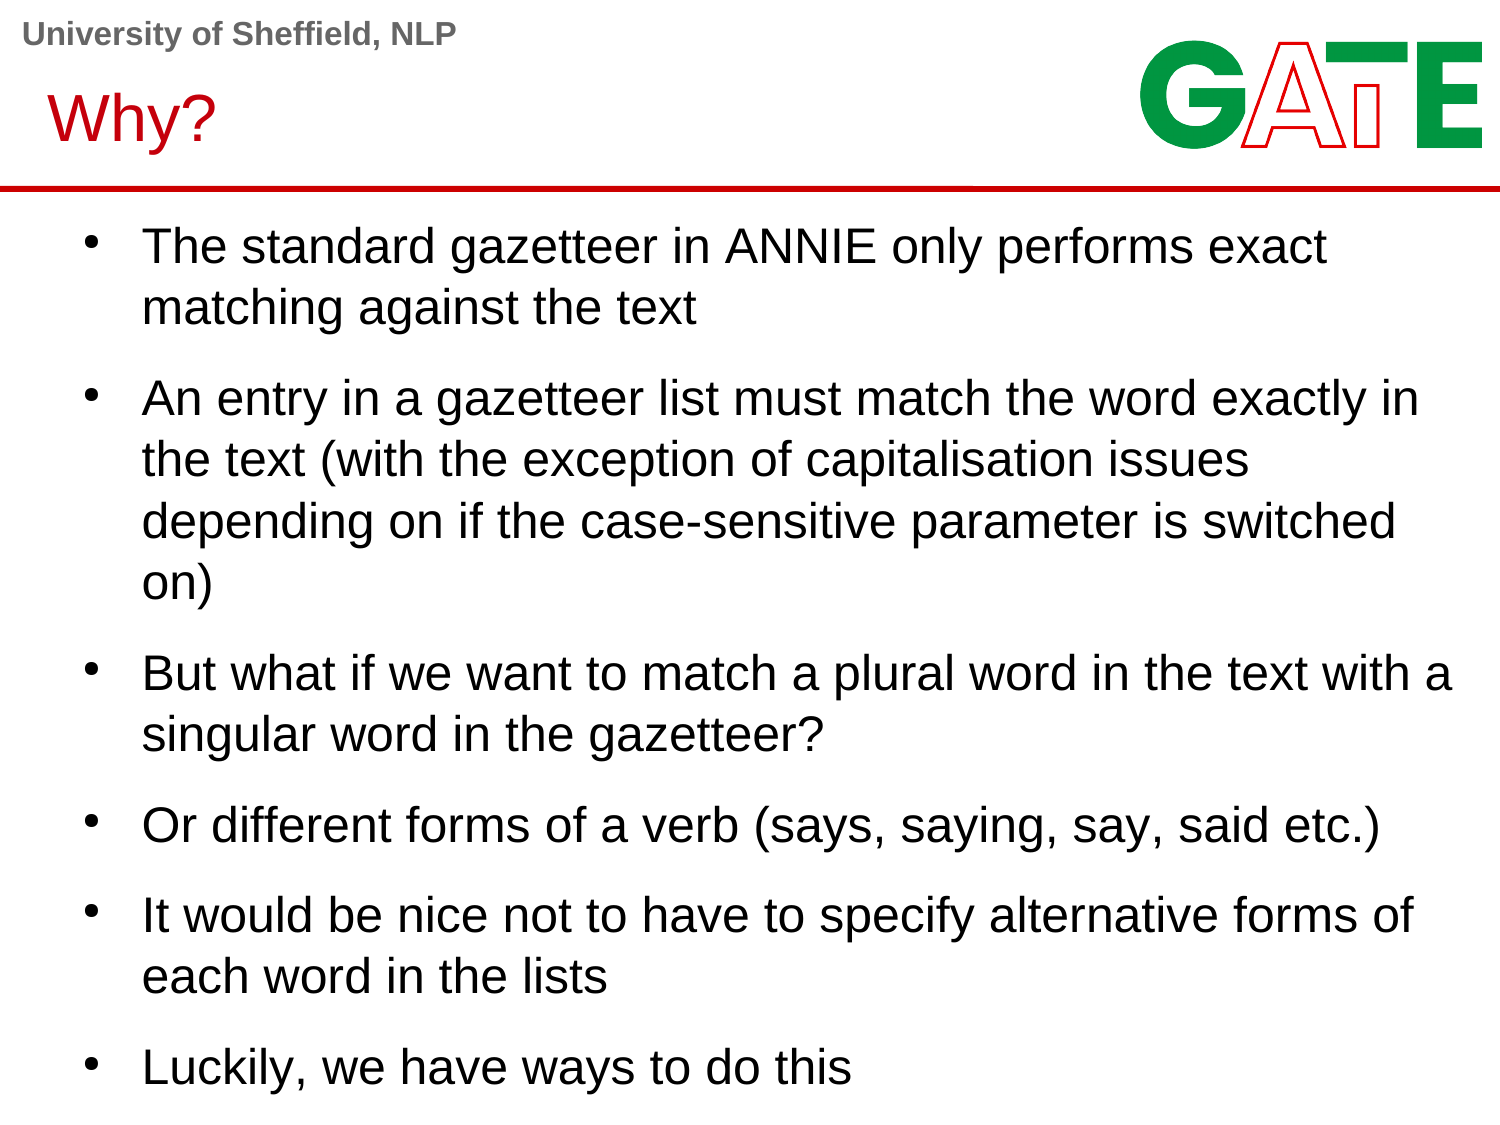

# Why?
The standard gazetteer in ANNIE only performs exact matching against the text
An entry in a gazetteer list must match the word exactly in the text (with the exception of capitalisation issues depending on if the case-sensitive parameter is switched on)
But what if we want to match a plural word in the text with a singular word in the gazetteer?
Or different forms of a verb (says, saying, say, said etc.)
It would be nice not to have to specify alternative forms of each word in the lists
Luckily, we have ways to do this